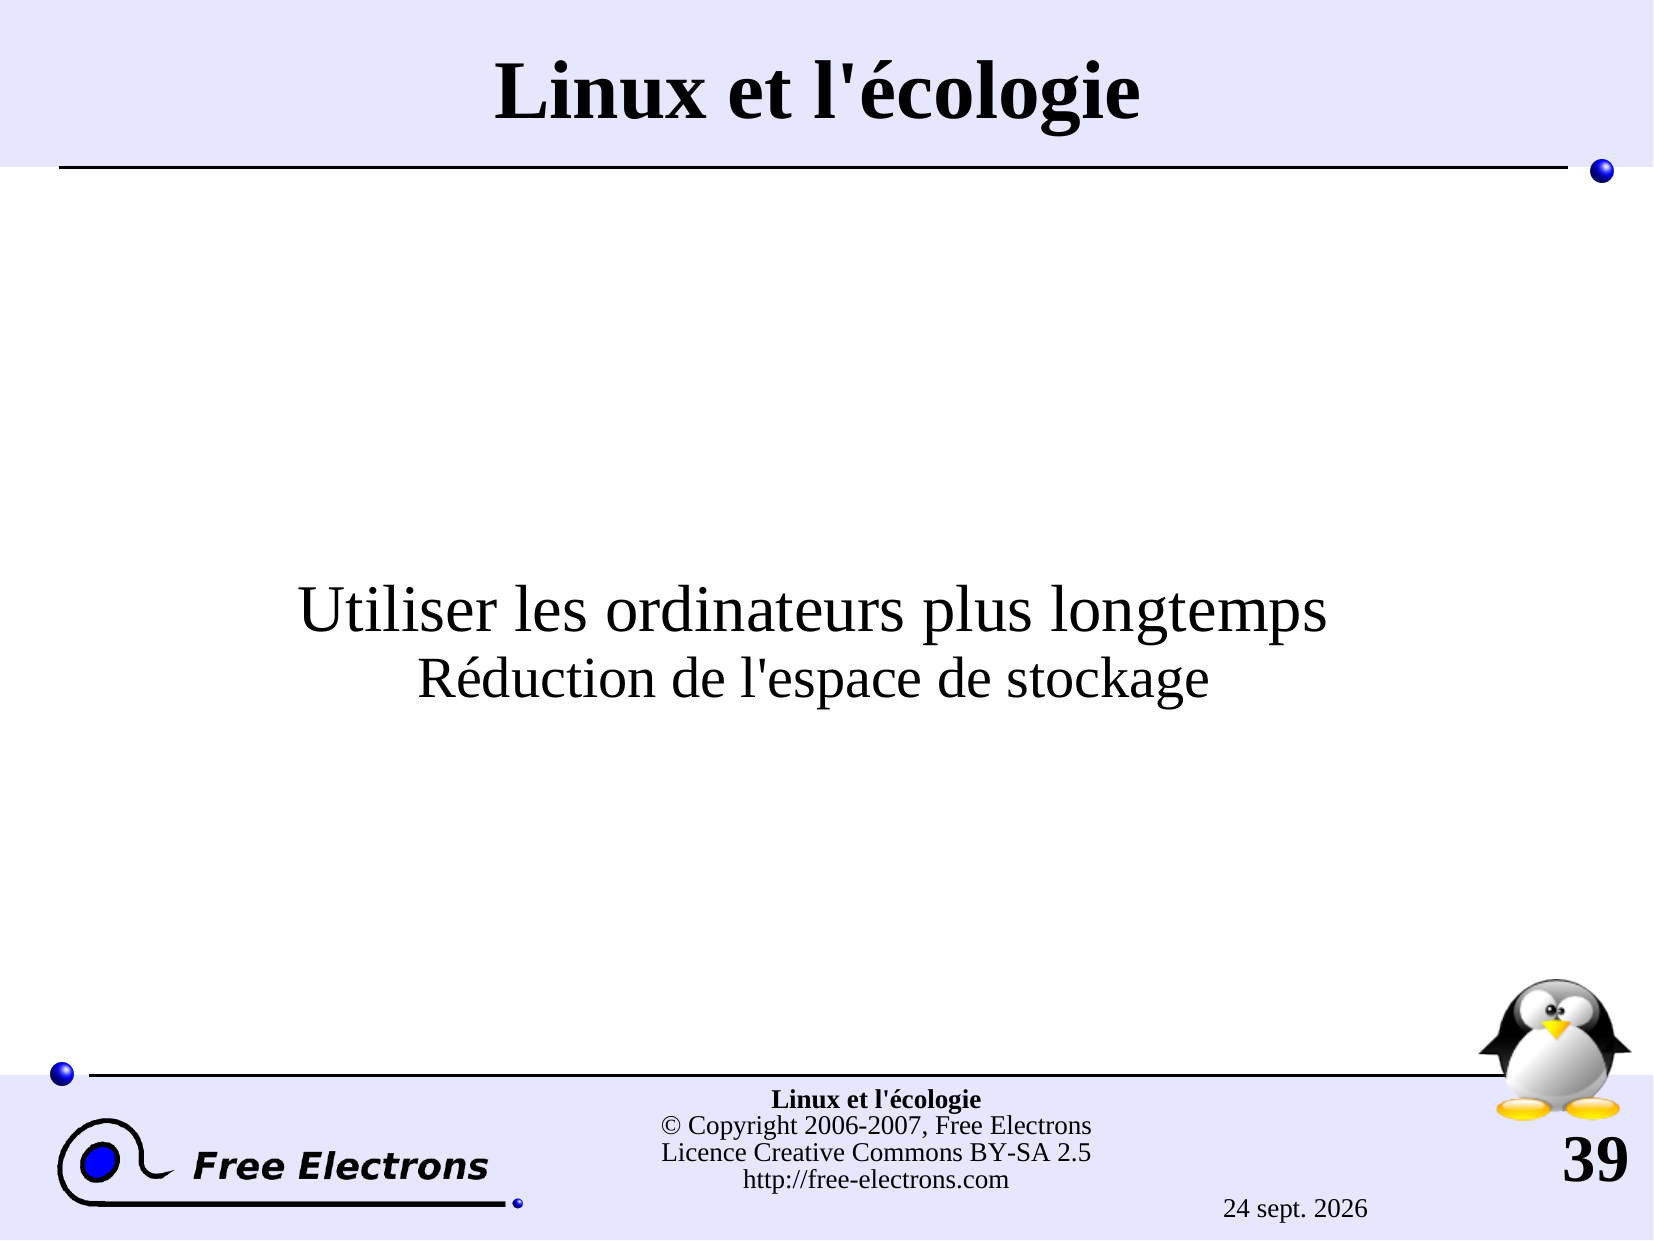

# Linux et l'écologie
Utiliser les ordinateurs plus longtemps
Réduction de l'espace de stockage